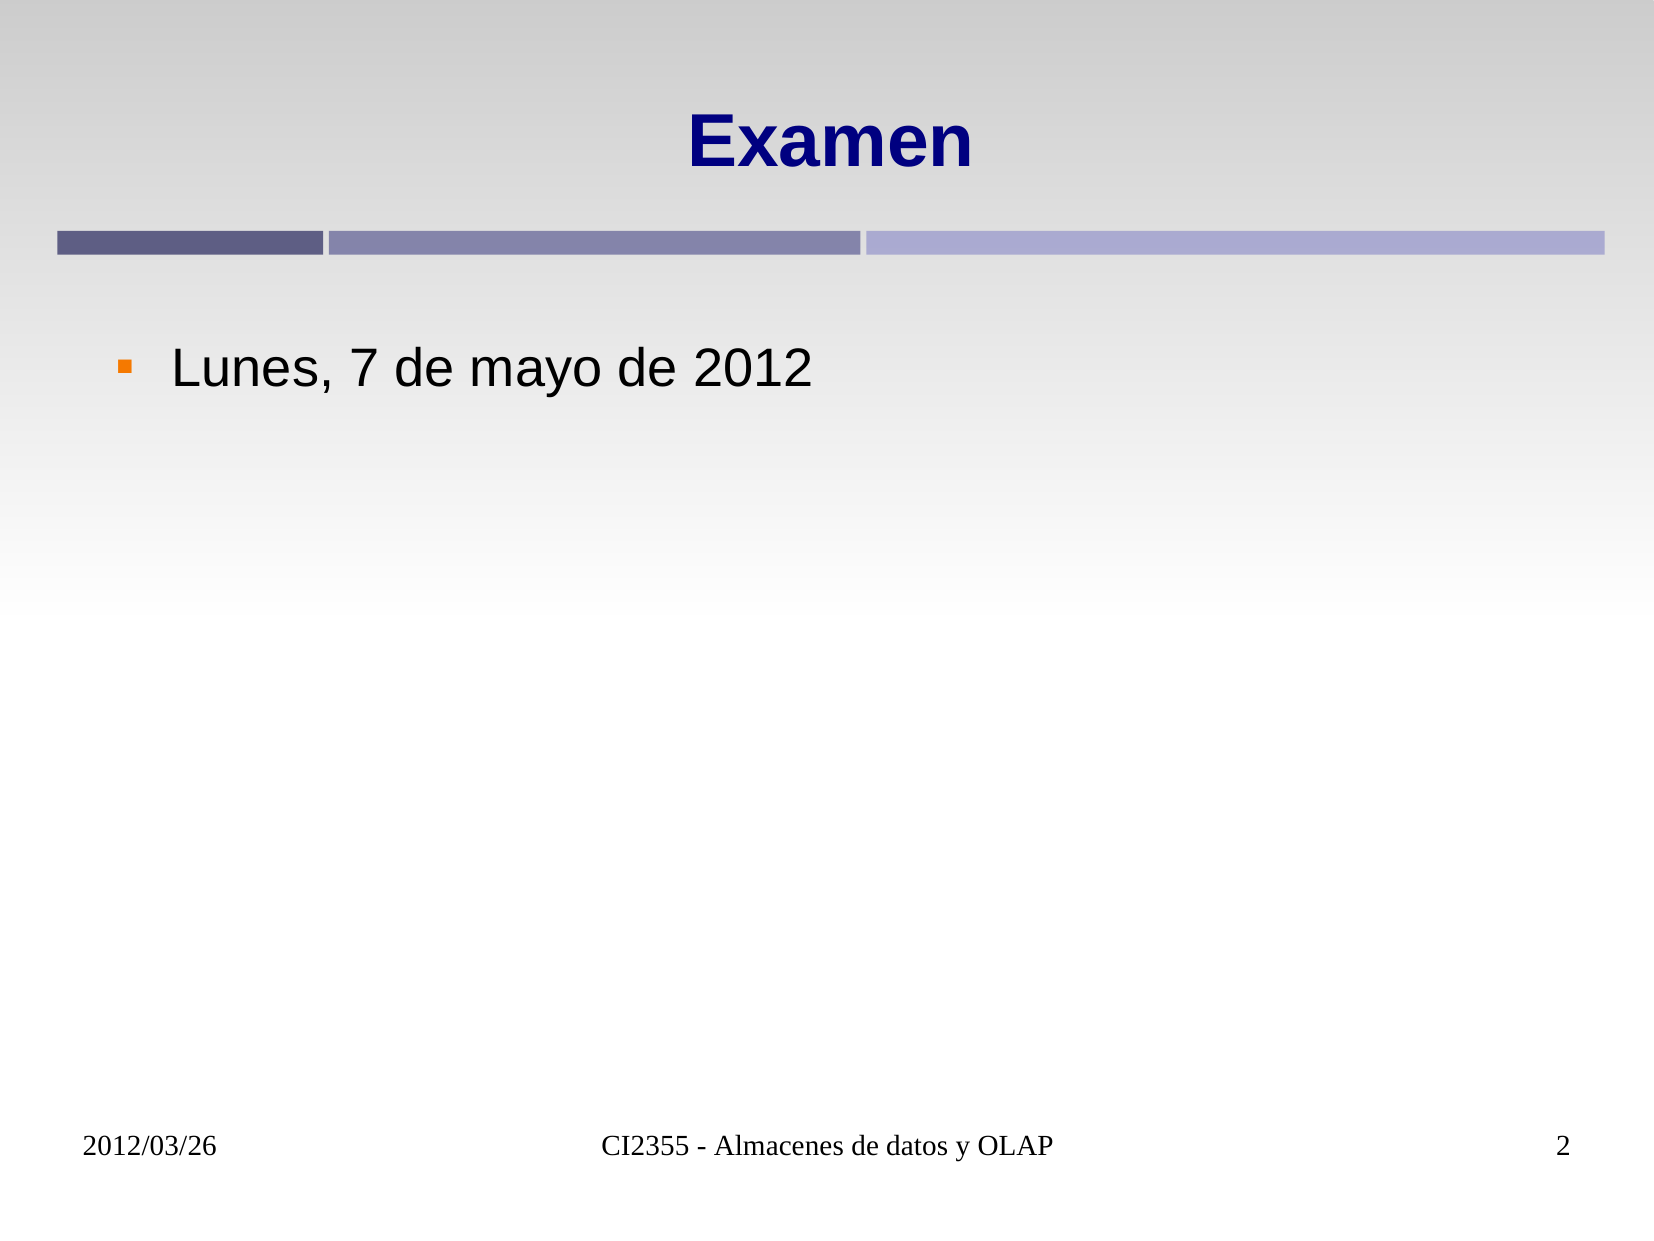

# Examen
Lunes, 7 de mayo de 2012
2012/03/26
CI2355 - Almacenes de datos y OLAP
2